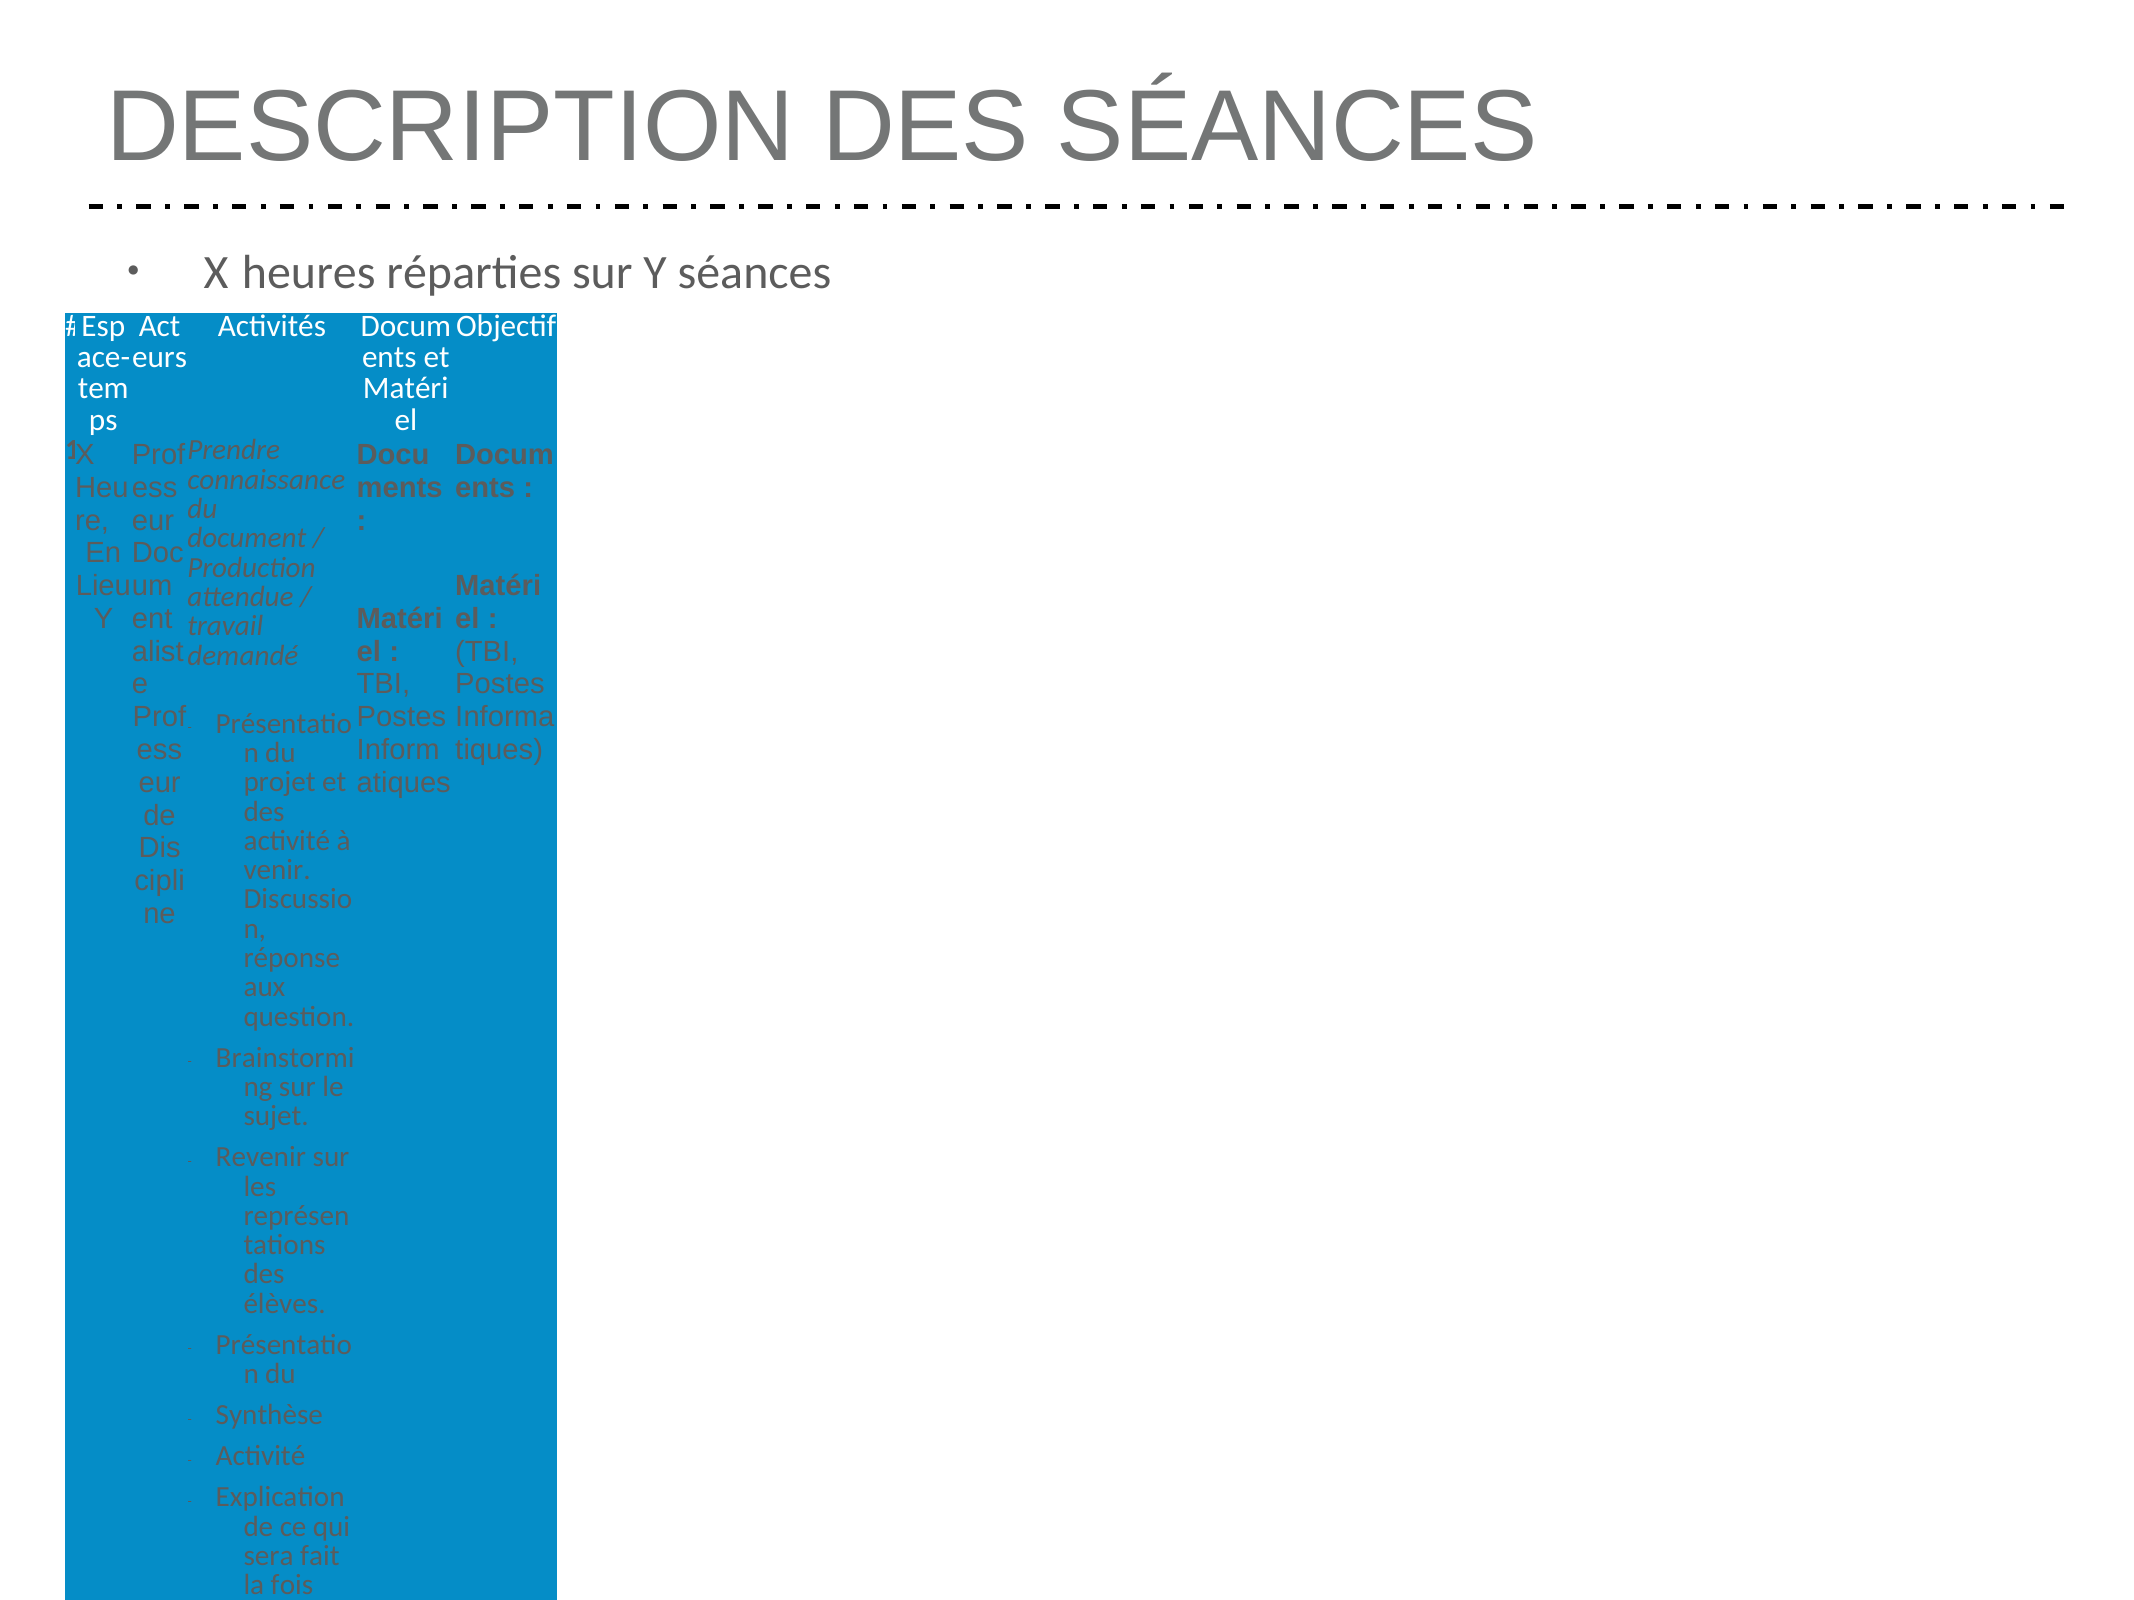

DESCRIPTION DES SÉANCES
X heures réparties sur Y séances
| # | Espace-temps | Acteurs | Activités | Documents et Matériel | Objectif |
| --- | --- | --- | --- | --- | --- |
| 1 | X Heure, En Lieu Y | Professeur Documentaliste Professeur de Discipline | Prendre connaissance du document / Production attendue / travail demandé Présentation du projet et des activité à venir. Discussion, réponse aux question. Brainstorming sur le sujet. Revenir sur les représentations des élèves. Présentation du Synthèse Activité Explication de ce qui sera fait la fois suivante (questions réponses si besoin). | Documents : Matériel : TBI, Postes Informatiques | Documents : Matériel : (TBI, Postes Informatiques) |
| 2 | X Heure, En Lieu Y | Professeur Documentaliste Professeur de Discipline | Production attendue / travail demandé Reprise de ce qui a été vu la fois précédente. Questions/Réponses. Brainstorming Présentation de Consultation de la ressource. Activité Explication de ce qui sera fait la fois suivante (question réponses si besoin). | Documents : Matériel : TBI, Postes Informatiques | Documents : Matériel : (TBI, Postes Informatiques) |